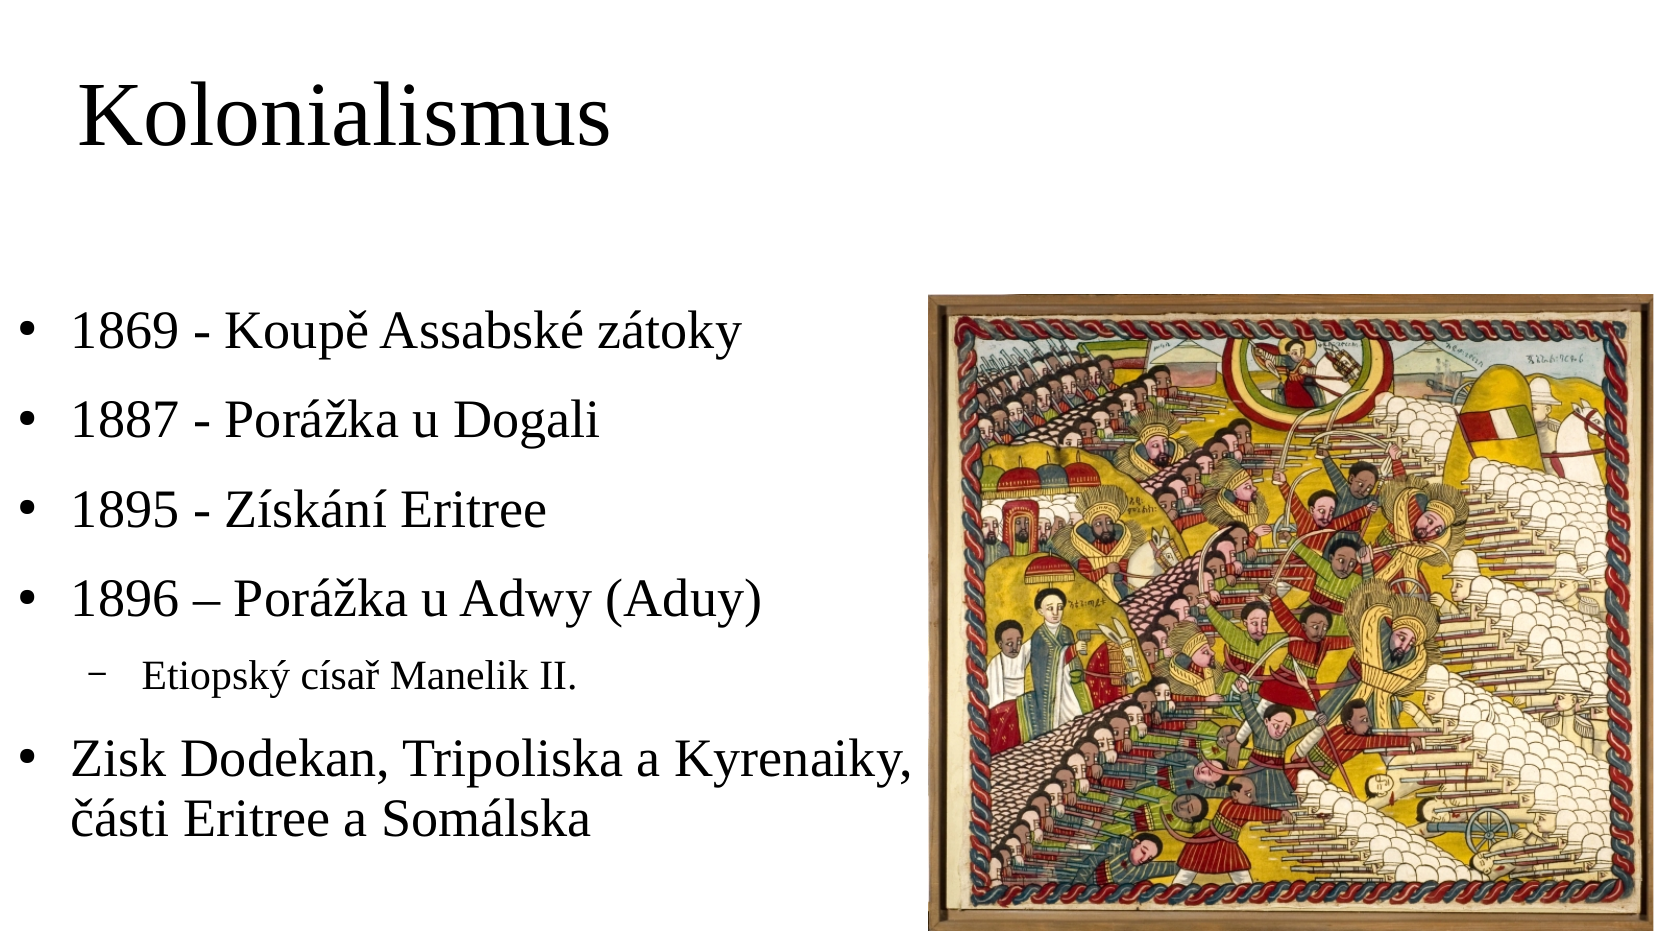

# Kolonialismus
1869 - Koupě Assabské zátoky
1887 - Porážka u Dogali
1895 - Získání Eritree
1896 – Porážka u Adwy (Aduy)
Etiopský císař Manelik II.
Zisk Dodekan, Tripoliska a Kyrenaiky, části Eritree a Somálska